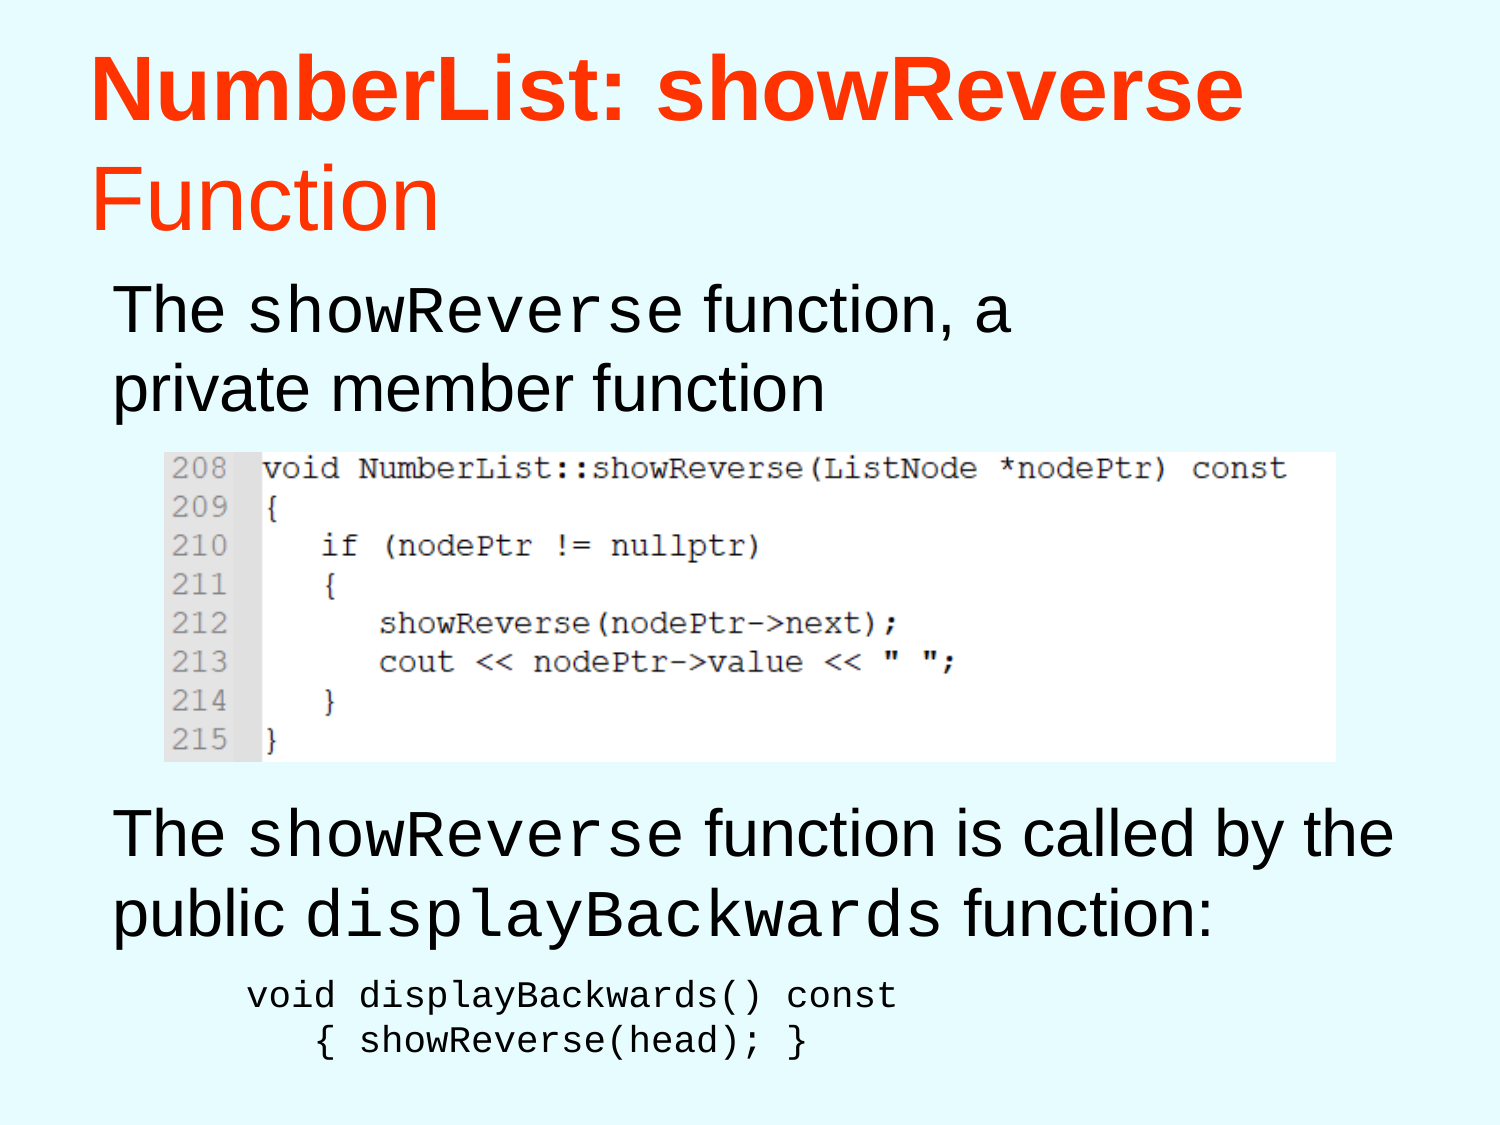

# NumberList: showReverse Function
The showReverse function, a private member function
The showReverse function is called by the public displayBackwards function:
void displayBackwards() const
 { showReverse(head); }